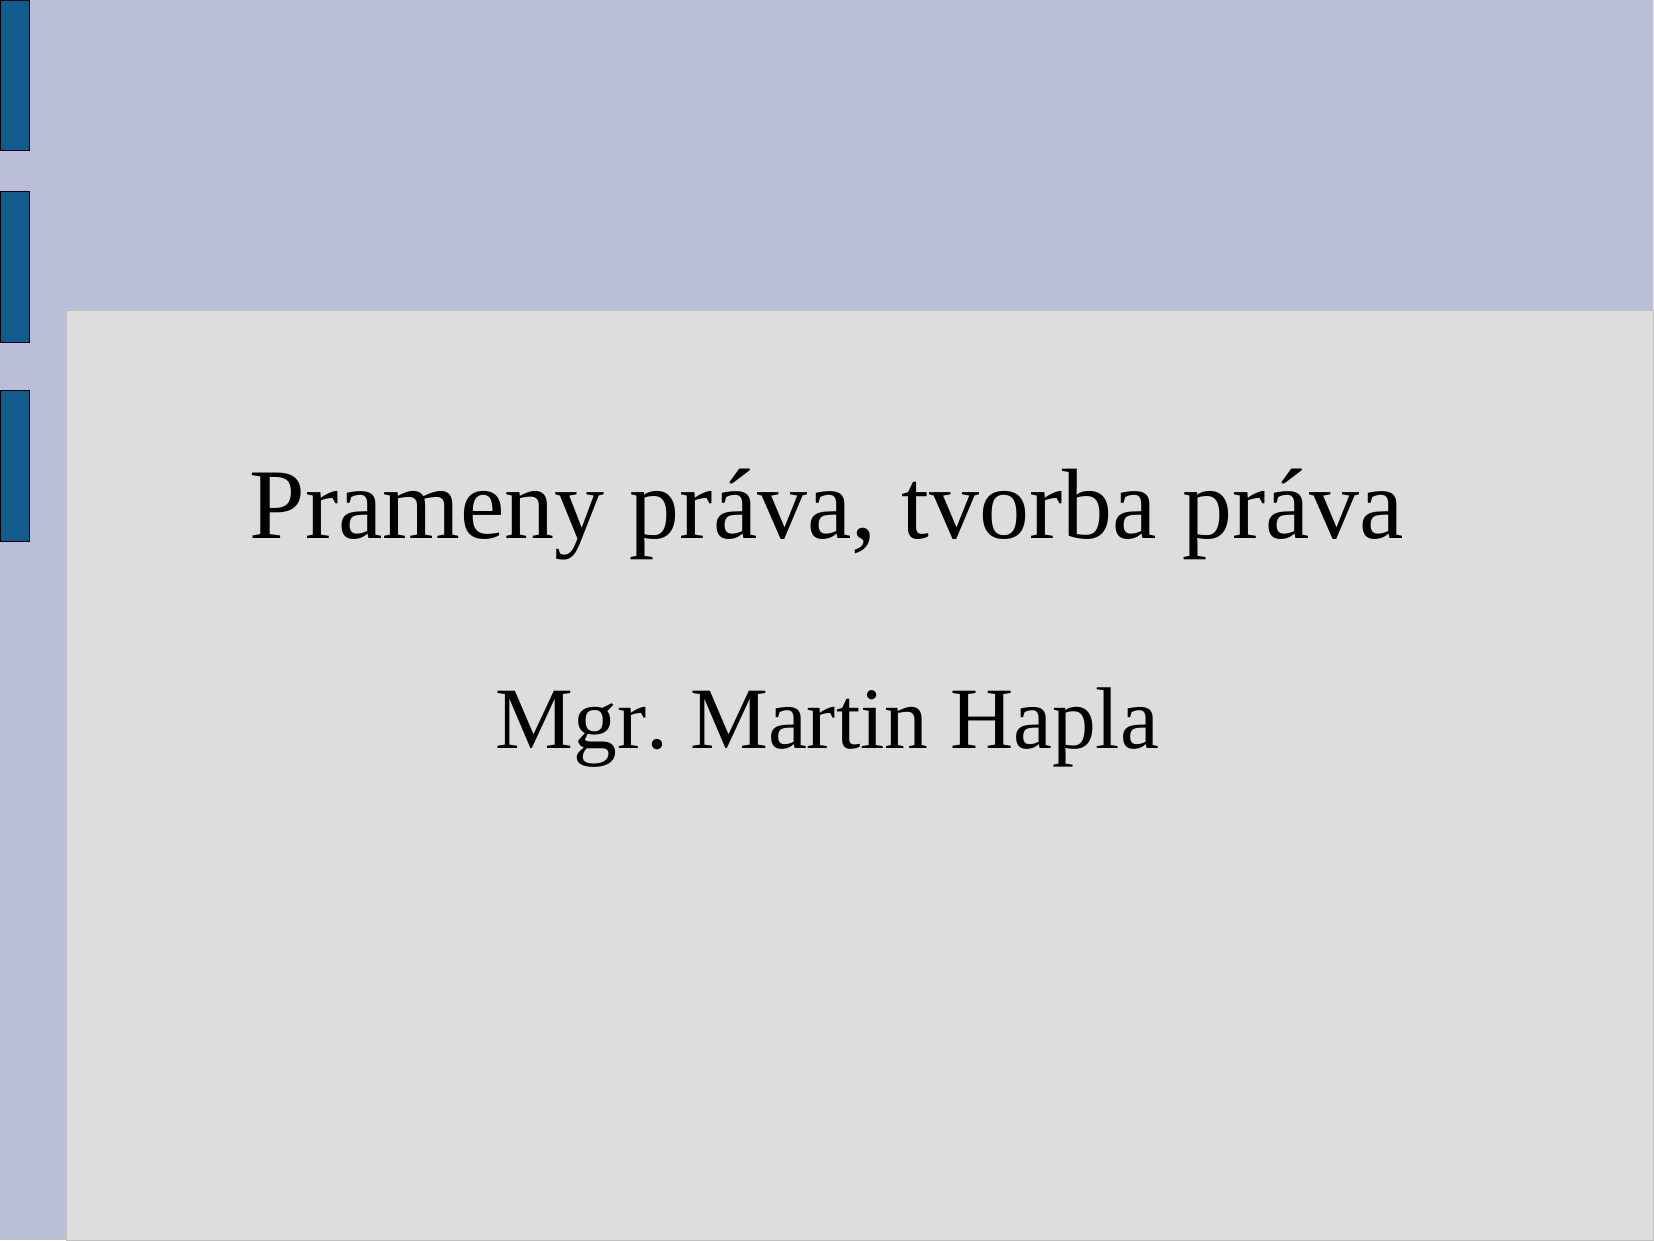

# Prameny práva, tvorba práva
Mgr. Martin Hapla